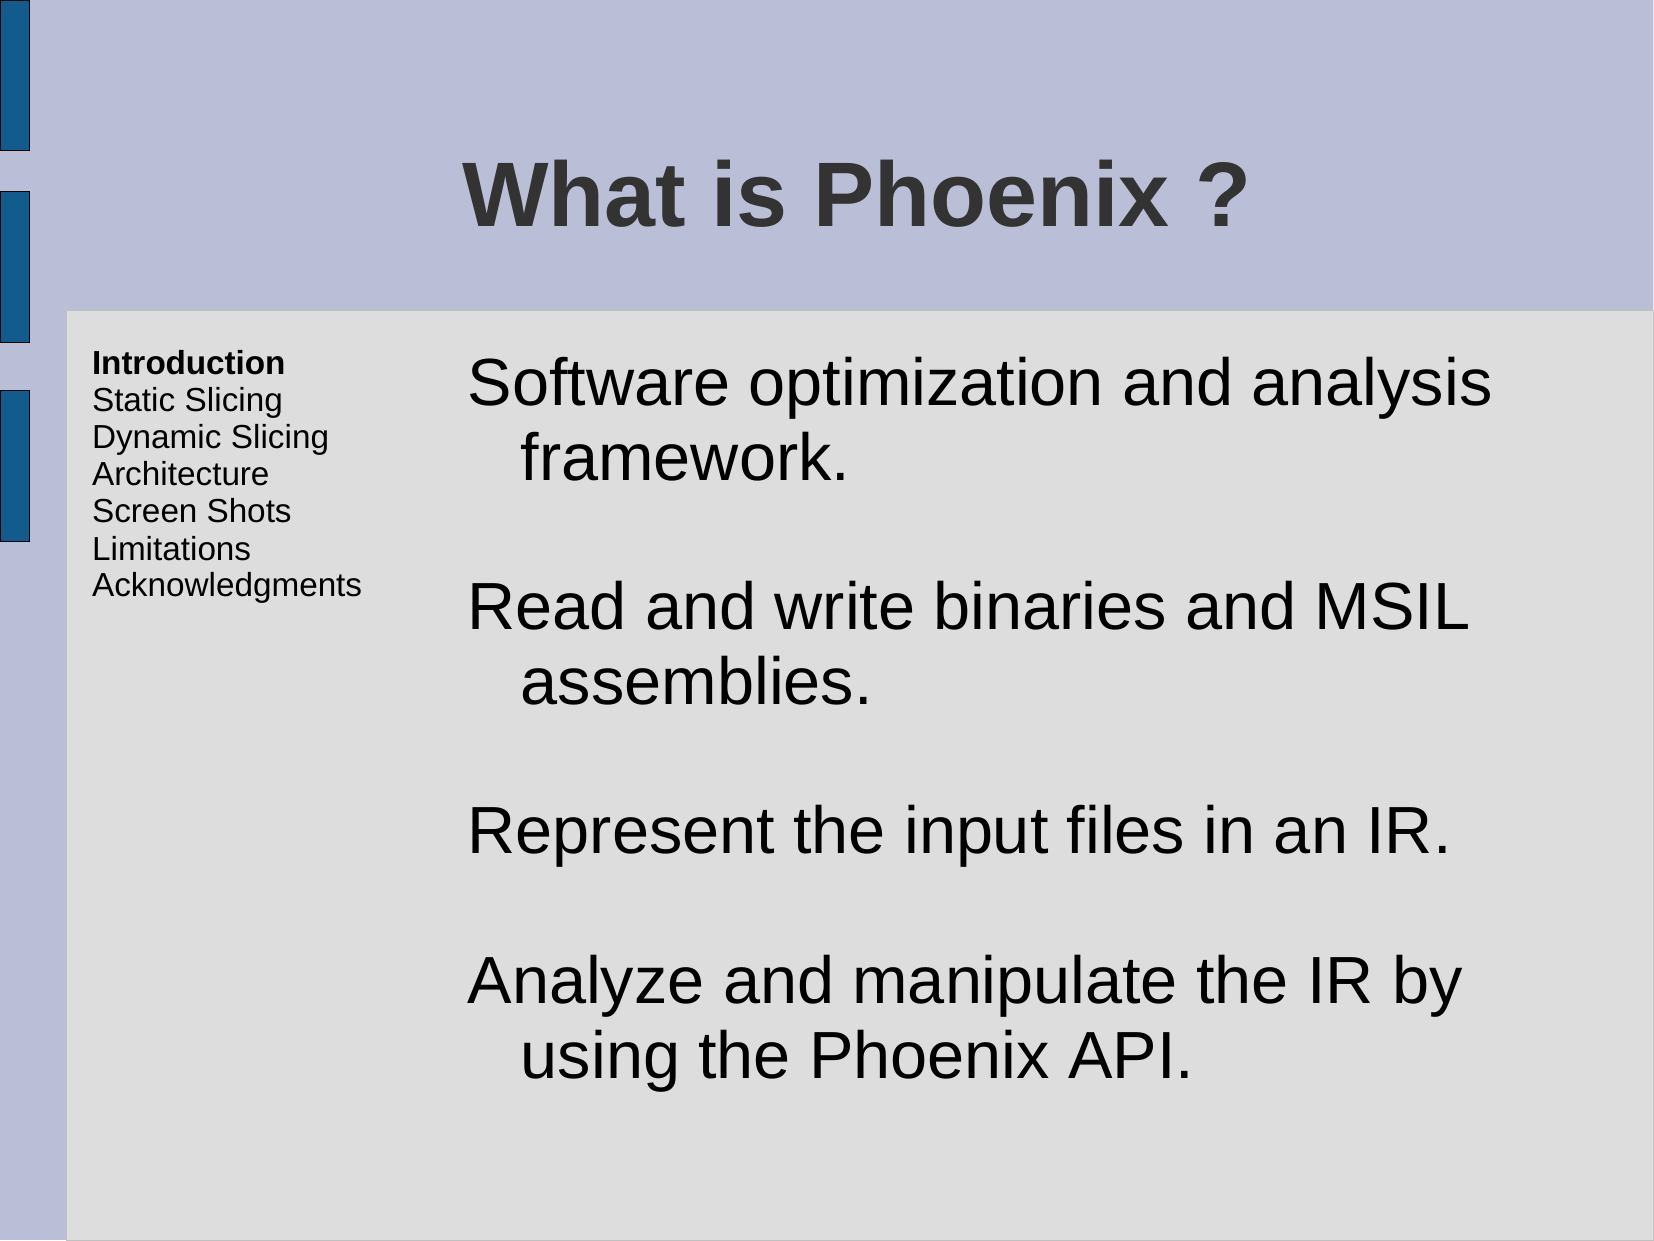

# What is Phoenix ?
Introduction
Static Slicing
Dynamic Slicing
Architecture
Screen Shots
Limitations
Acknowledgments
Software optimization and analysis framework.
Read and write binaries and MSIL assemblies.
Represent the input files in an IR.
Analyze and manipulate the IR by using the Phoenix API.